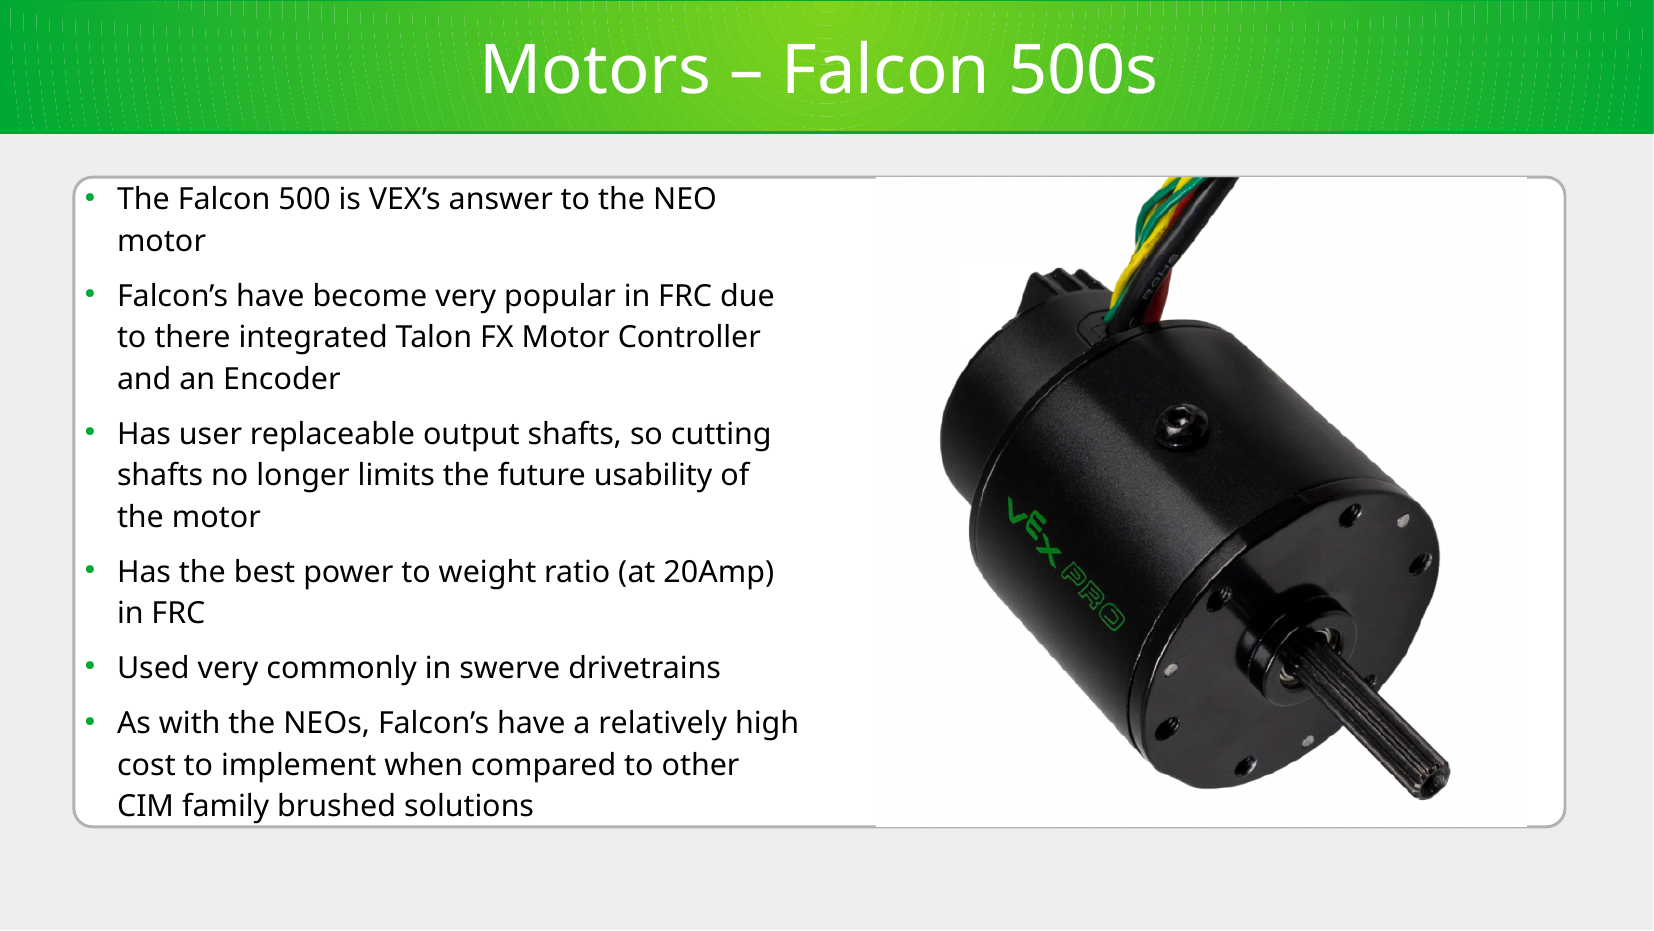

# Motors – Falcon 500s
The Falcon 500 is VEX’s answer to the NEO motor
Falcon’s have become very popular in FRC due to there integrated Talon FX Motor Controller and an Encoder
Has user replaceable output shafts, so cutting shafts no longer limits the future usability of the motor
Has the best power to weight ratio (at 20Amp) in FRC
Used very commonly in swerve drivetrains
As with the NEOs, Falcon’s have a relatively high cost to implement when compared to other CIM family brushed solutions